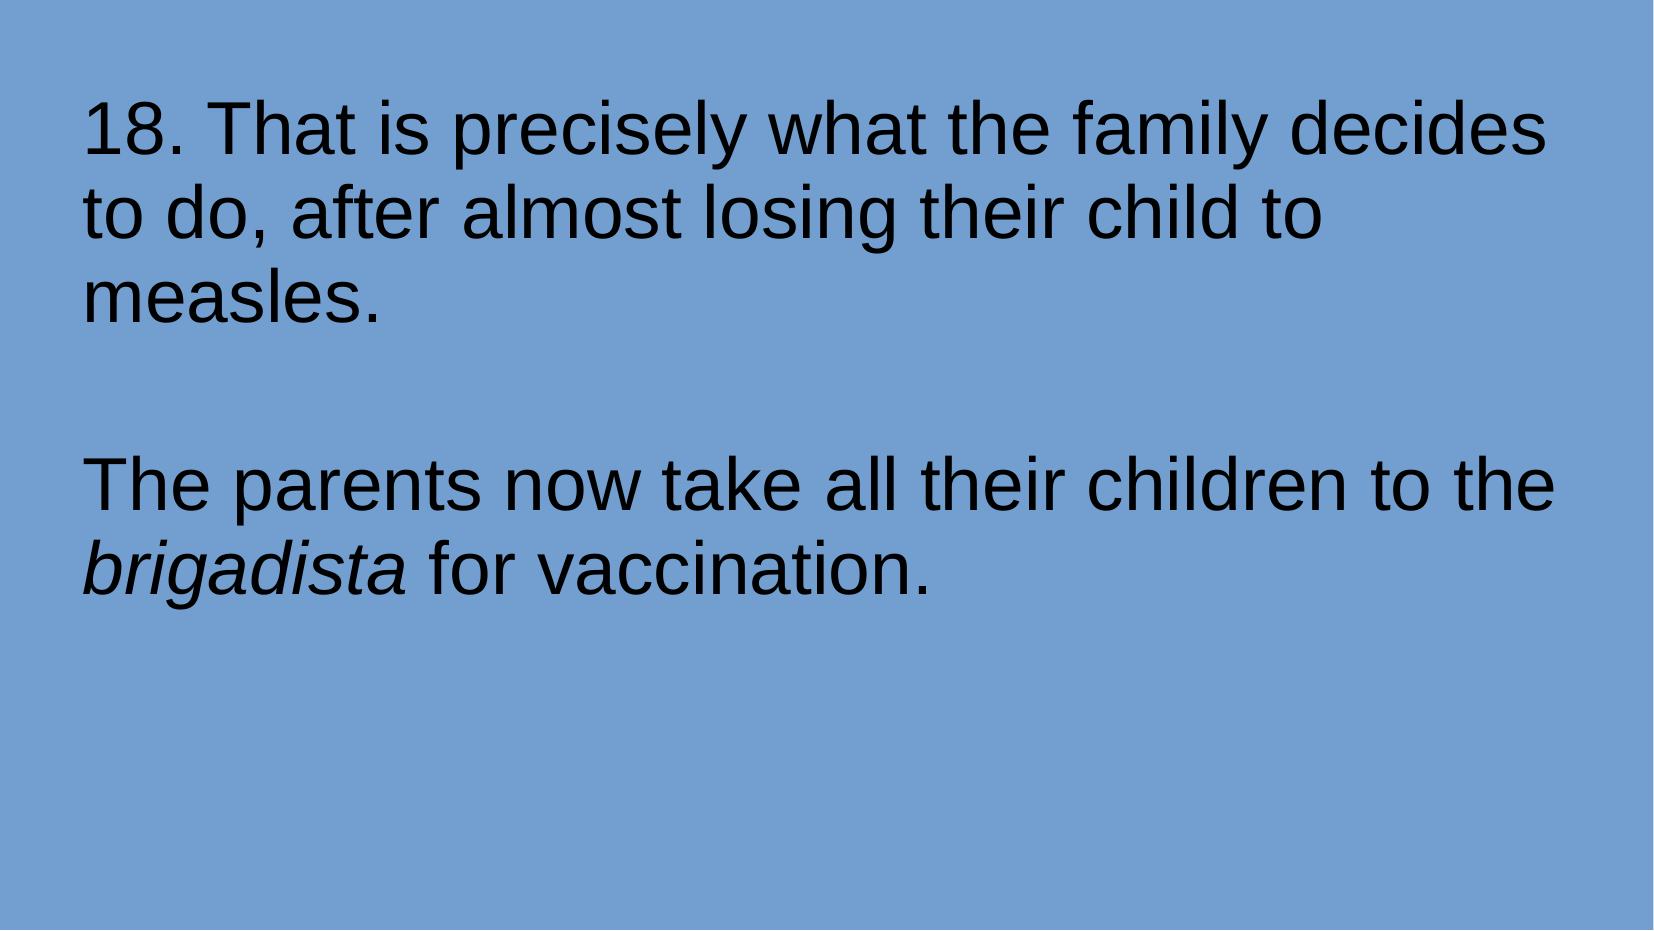

# 18. That is precisely what the family decides to do, after almost losing their child to measles.
The parents now take all their children to the brigadista for vaccination.